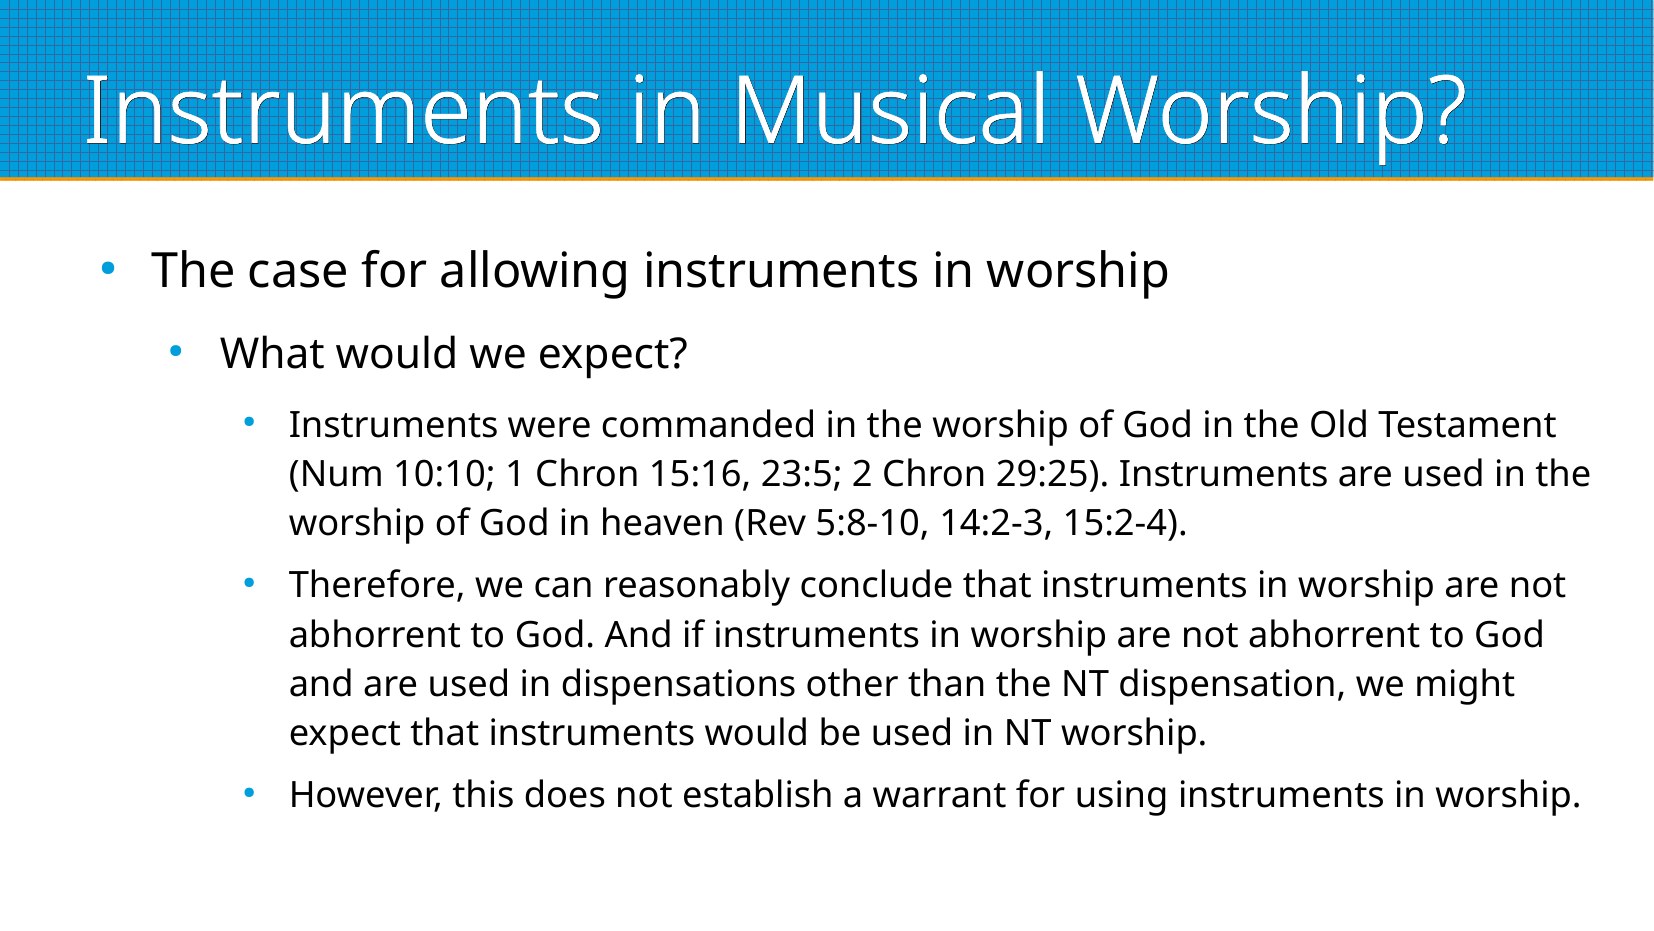

# Instruments in Musical Worship?
The case for allowing instruments in worship
What would we expect?
Instruments were commanded in the worship of God in the Old Testament (Num 10:10; 1 Chron 15:16, 23:5; 2 Chron 29:25). Instruments are used in the worship of God in heaven (Rev 5:8-10, 14:2-3, 15:2-4).
Therefore, we can reasonably conclude that instruments in worship are not abhorrent to God. And if instruments in worship are not abhorrent to God and are used in dispensations other than the NT dispensation, we might expect that instruments would be used in NT worship.
However, this does not establish a warrant for using instruments in worship.